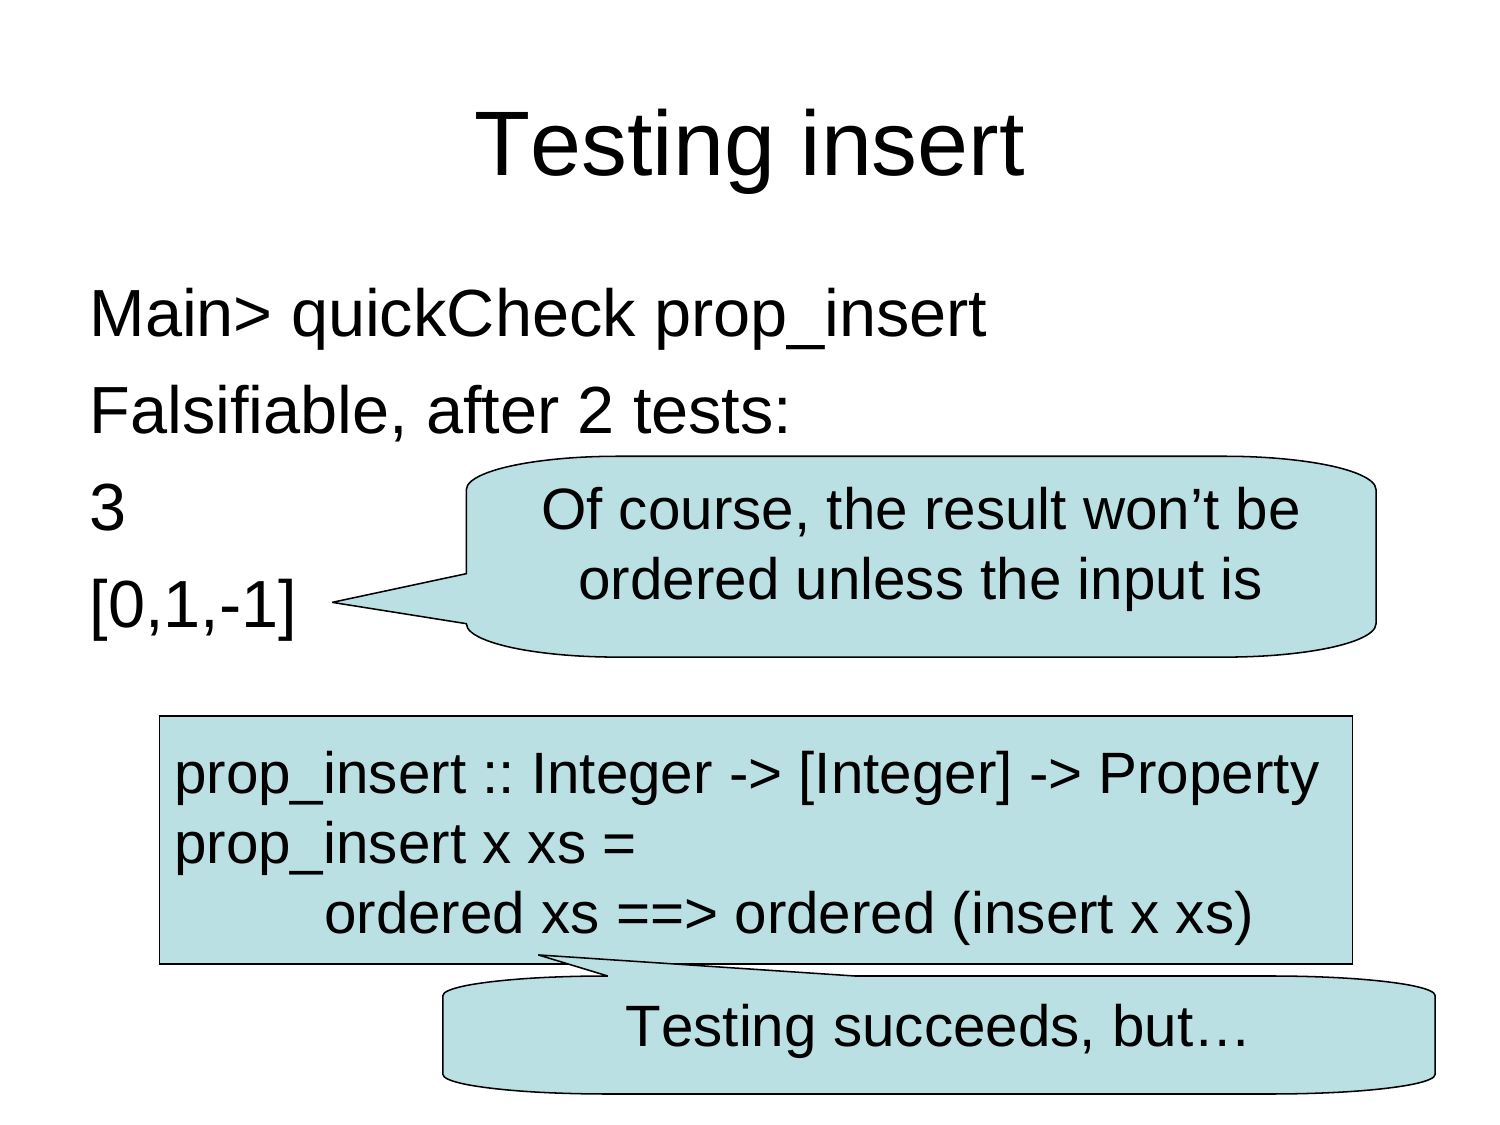

# Testing insert
Main> quickCheck prop_insert
Falsifiable, after 2 tests:
3
[0,1,-1]
Of course, the result won’t be ordered unless the input is
prop_insert :: Integer -> [Integer] -> Property
prop_insert x xs =
	ordered xs ==> ordered (insert x xs)
Testing succeeds, but…